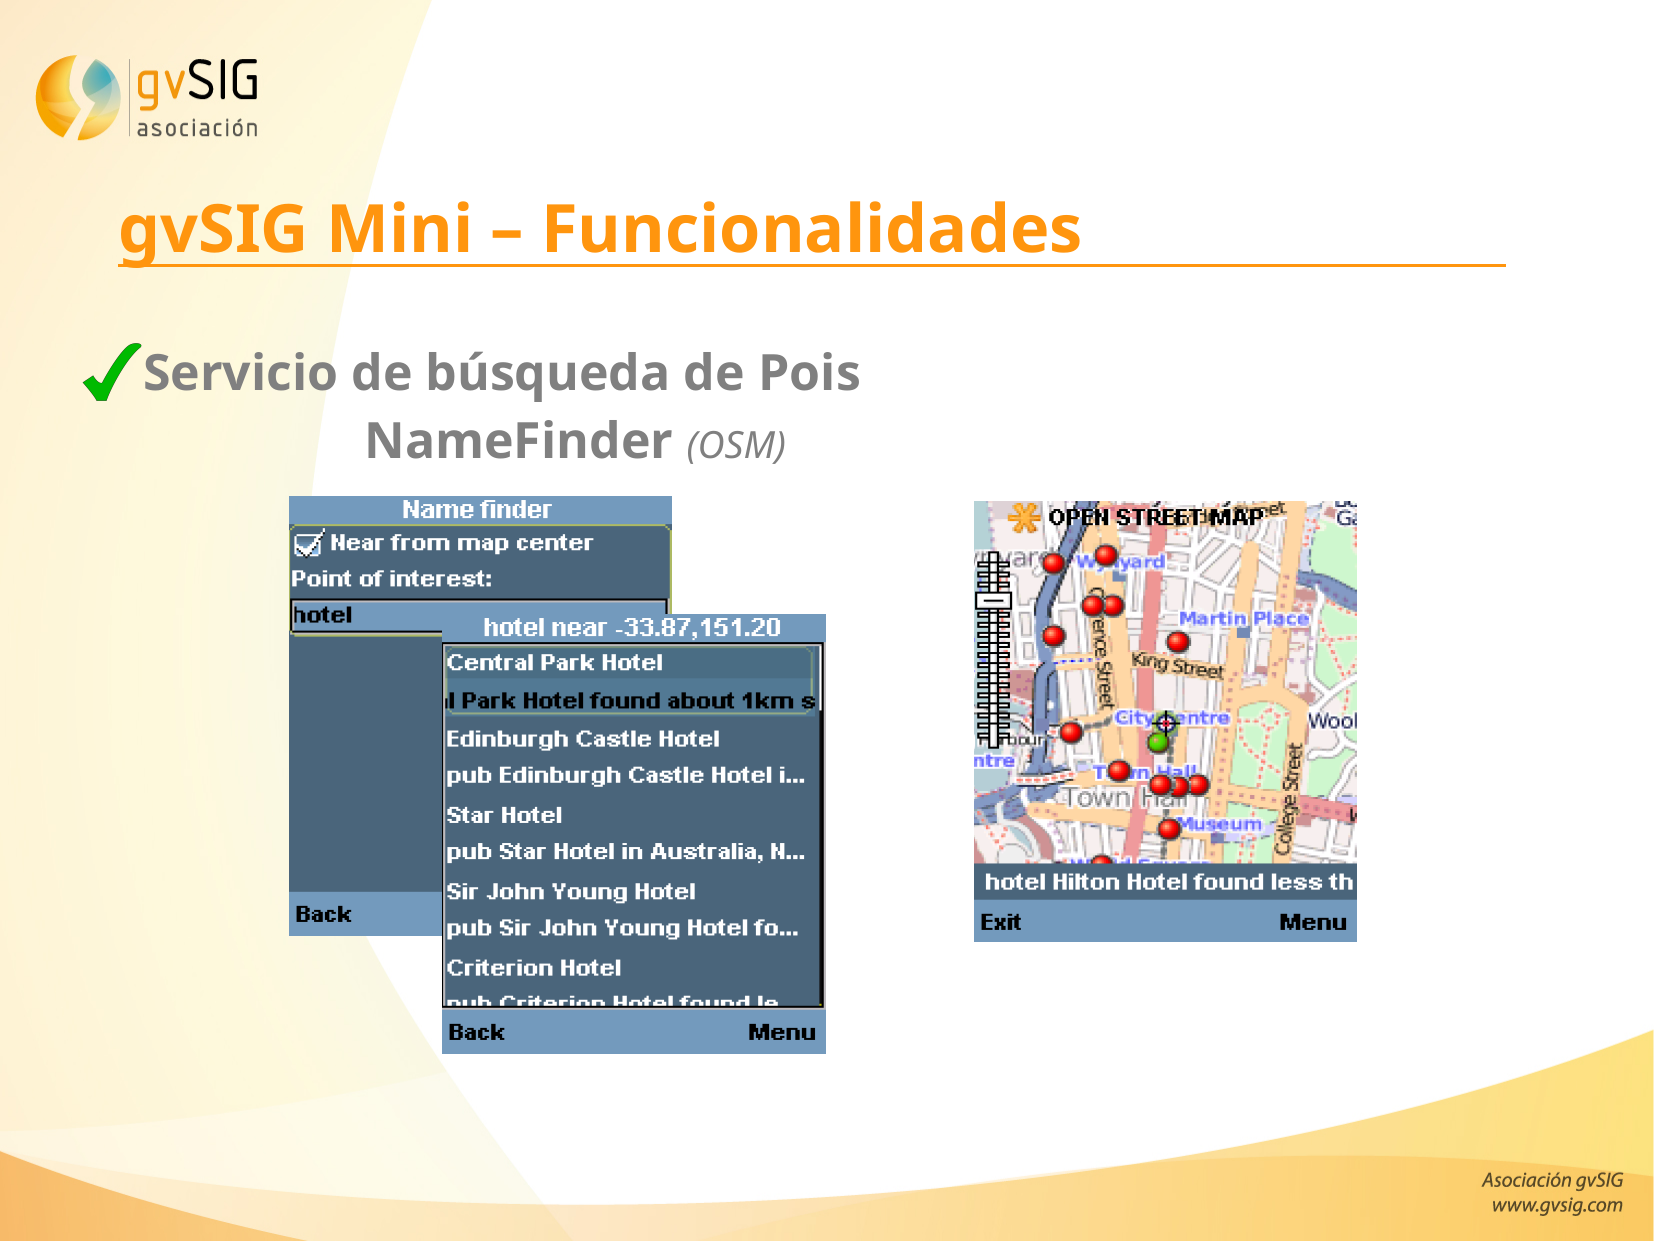

# gvSIG Mini – Funcionalidades
Servicio de búsqueda de Pois
			NameFinder (OSM)